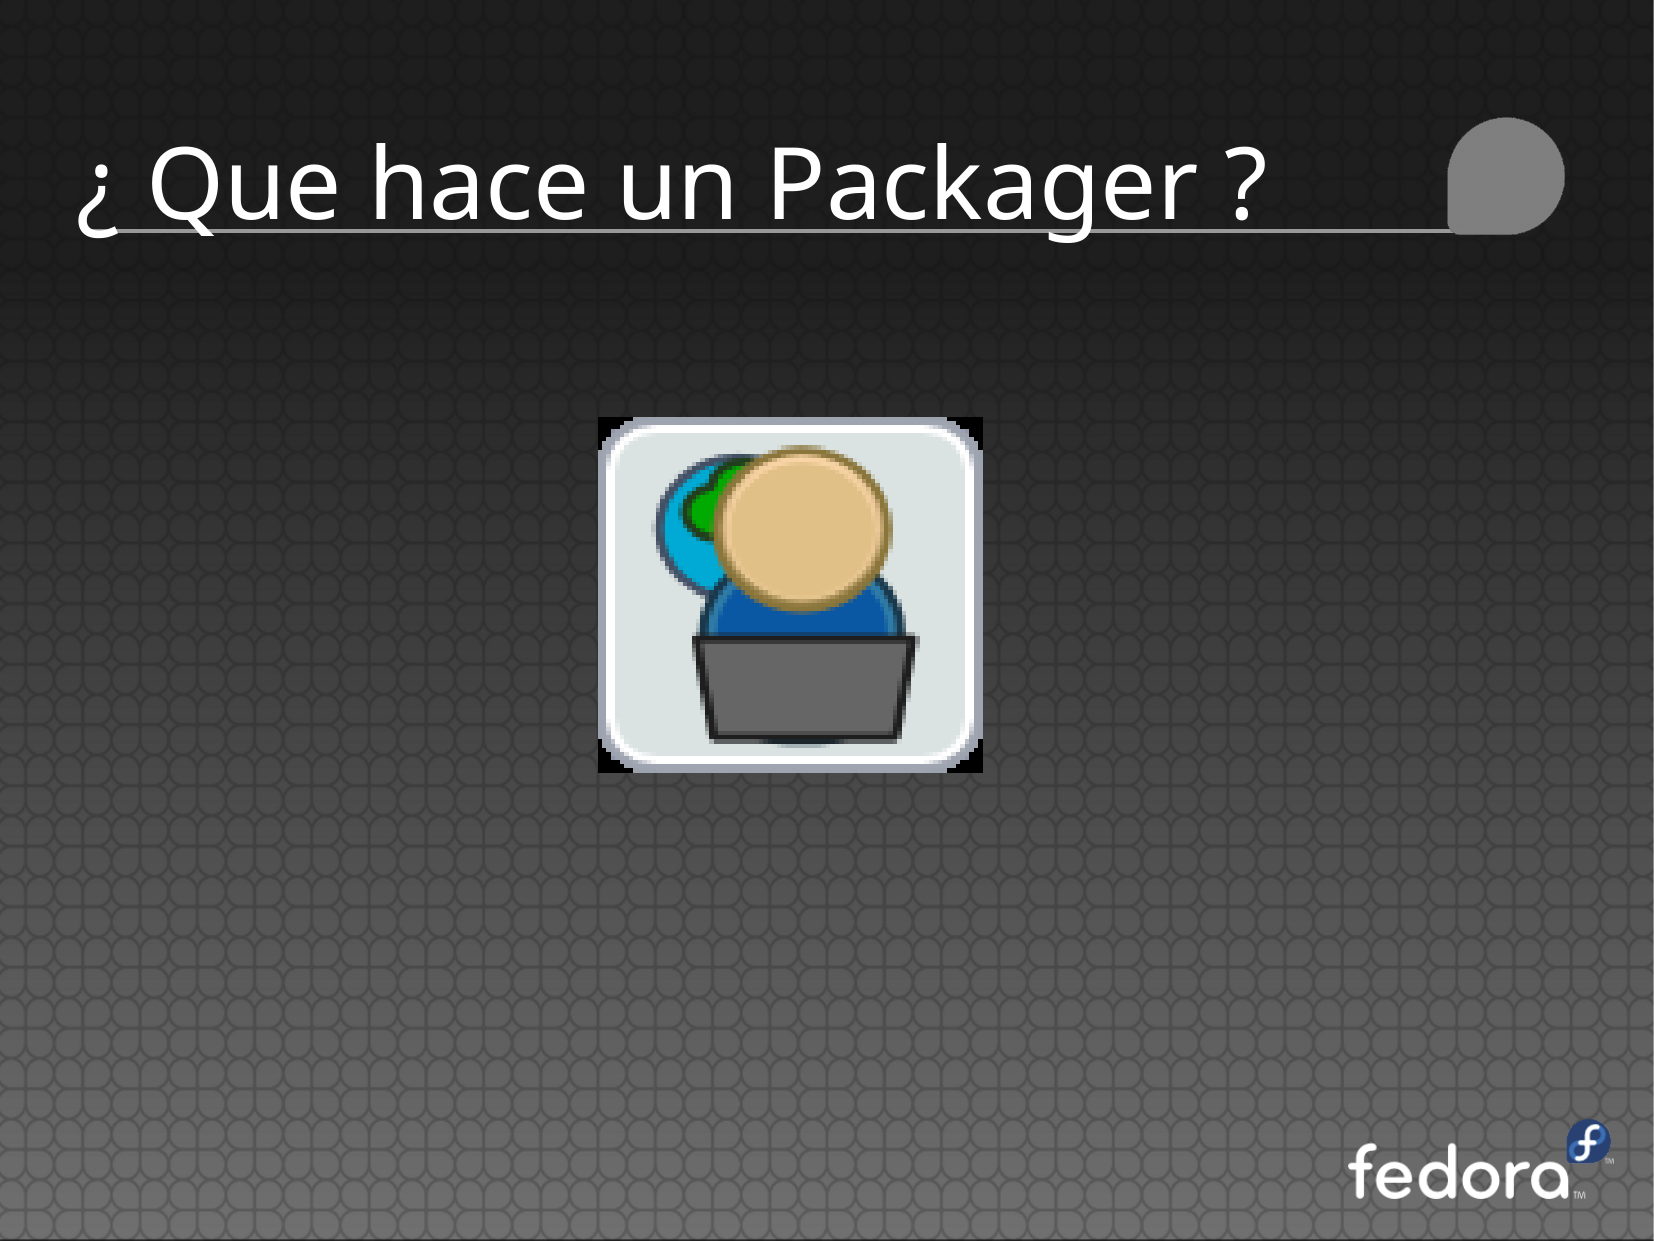

# ¿ Que hace un Packager ?